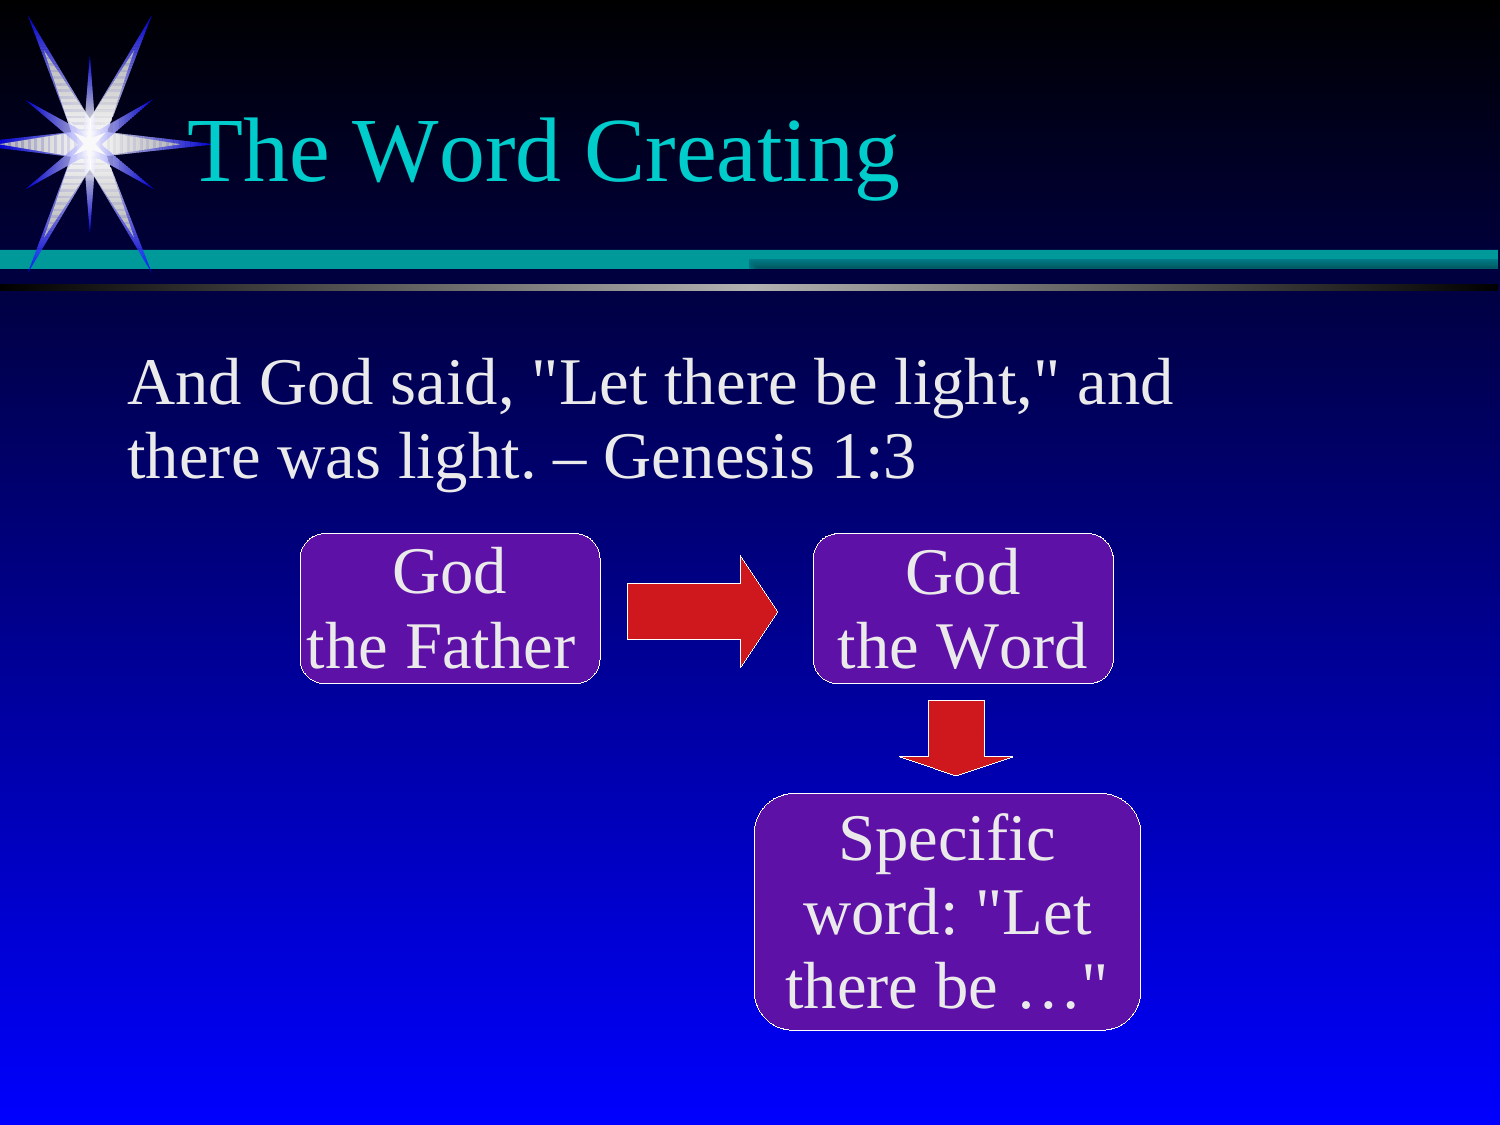

# The Word Creating
And God said, "Let there be light," and there was light. – Genesis 1:3
God
the Father
God
the Word
Specific
word: "Let
there be …"